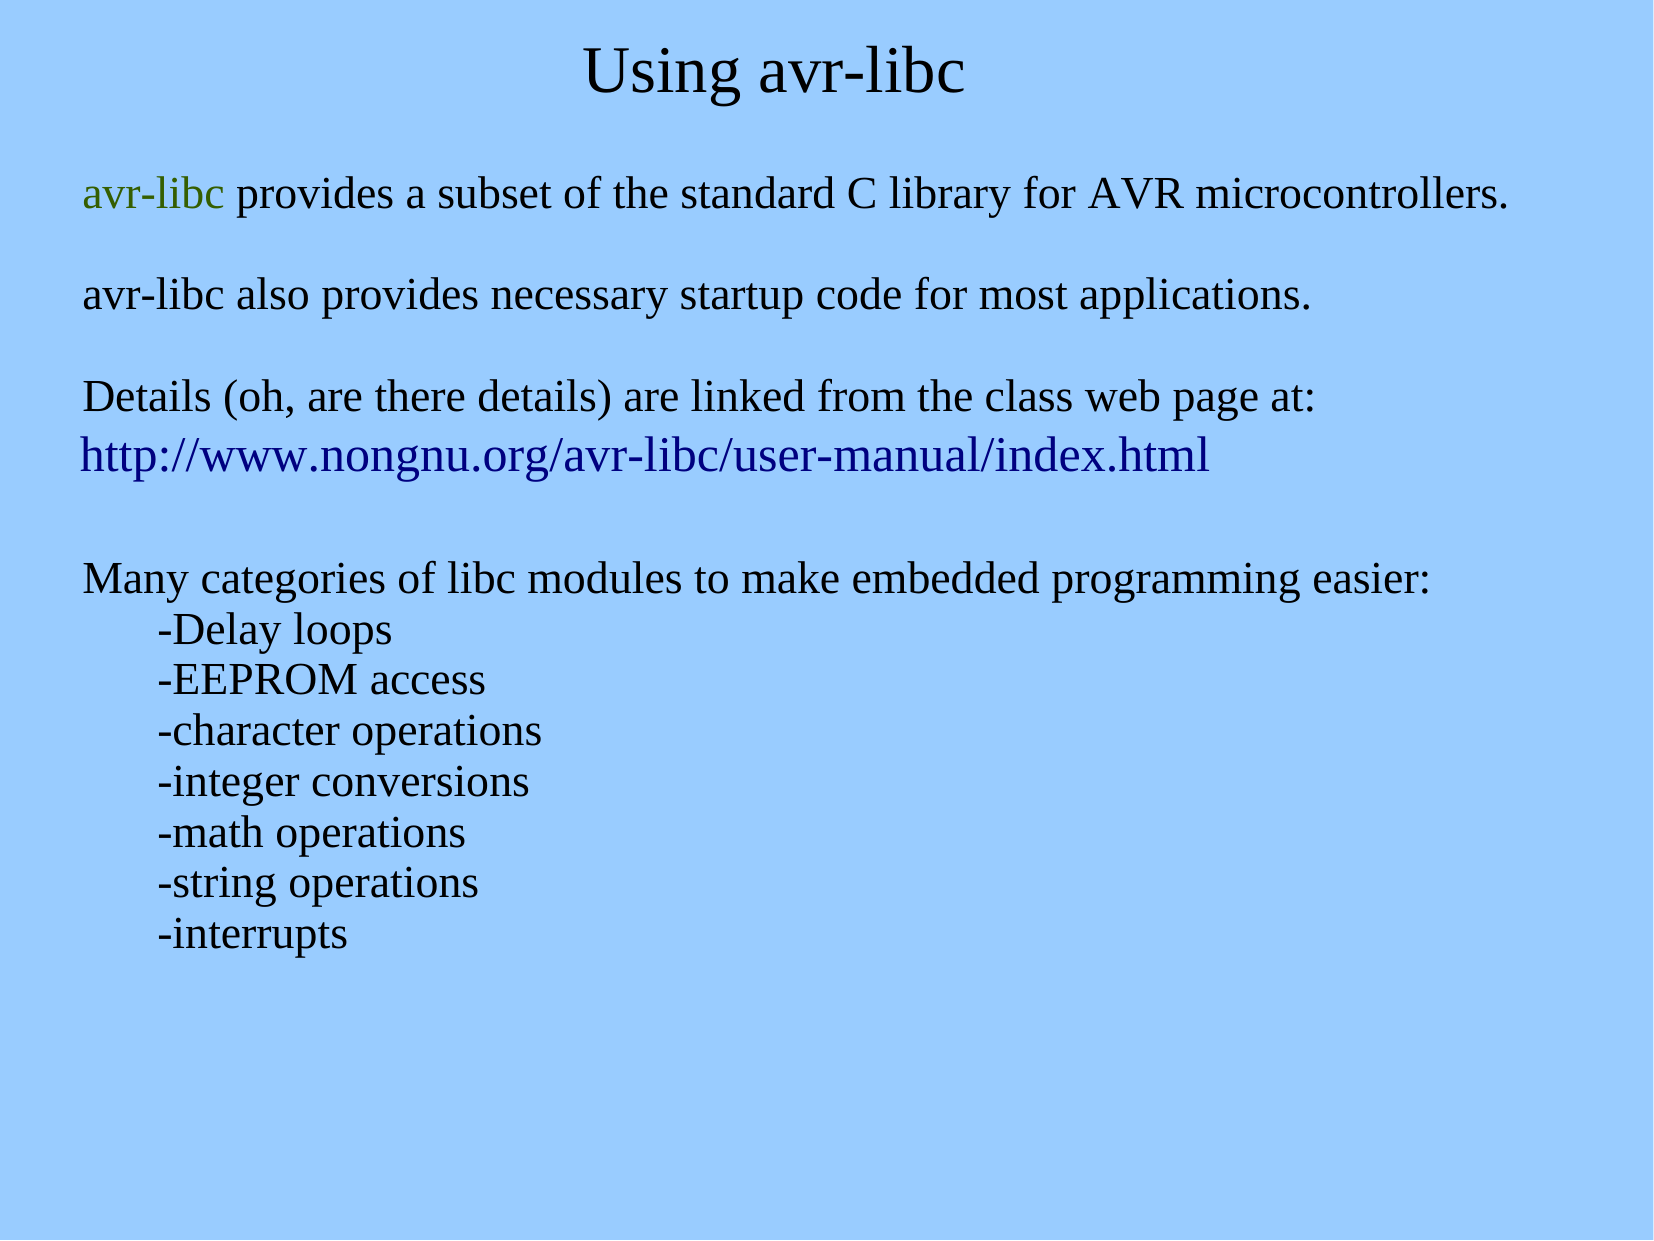

Using avr-libc
avr-libc provides a subset of the standard C library for AVR microcontrollers.
avr-libc also provides necessary startup code for most applications.
Details (oh, are there details) are linked from the class web page at:
Many categories of libc modules to make embedded programming easier:
	-Delay loops
	-EEPROM access
	-character operations
	-integer conversions
	-math operations
	-string operations
	-interrupts
http://www.nongnu.org/avr-libc/user-manual/index.html